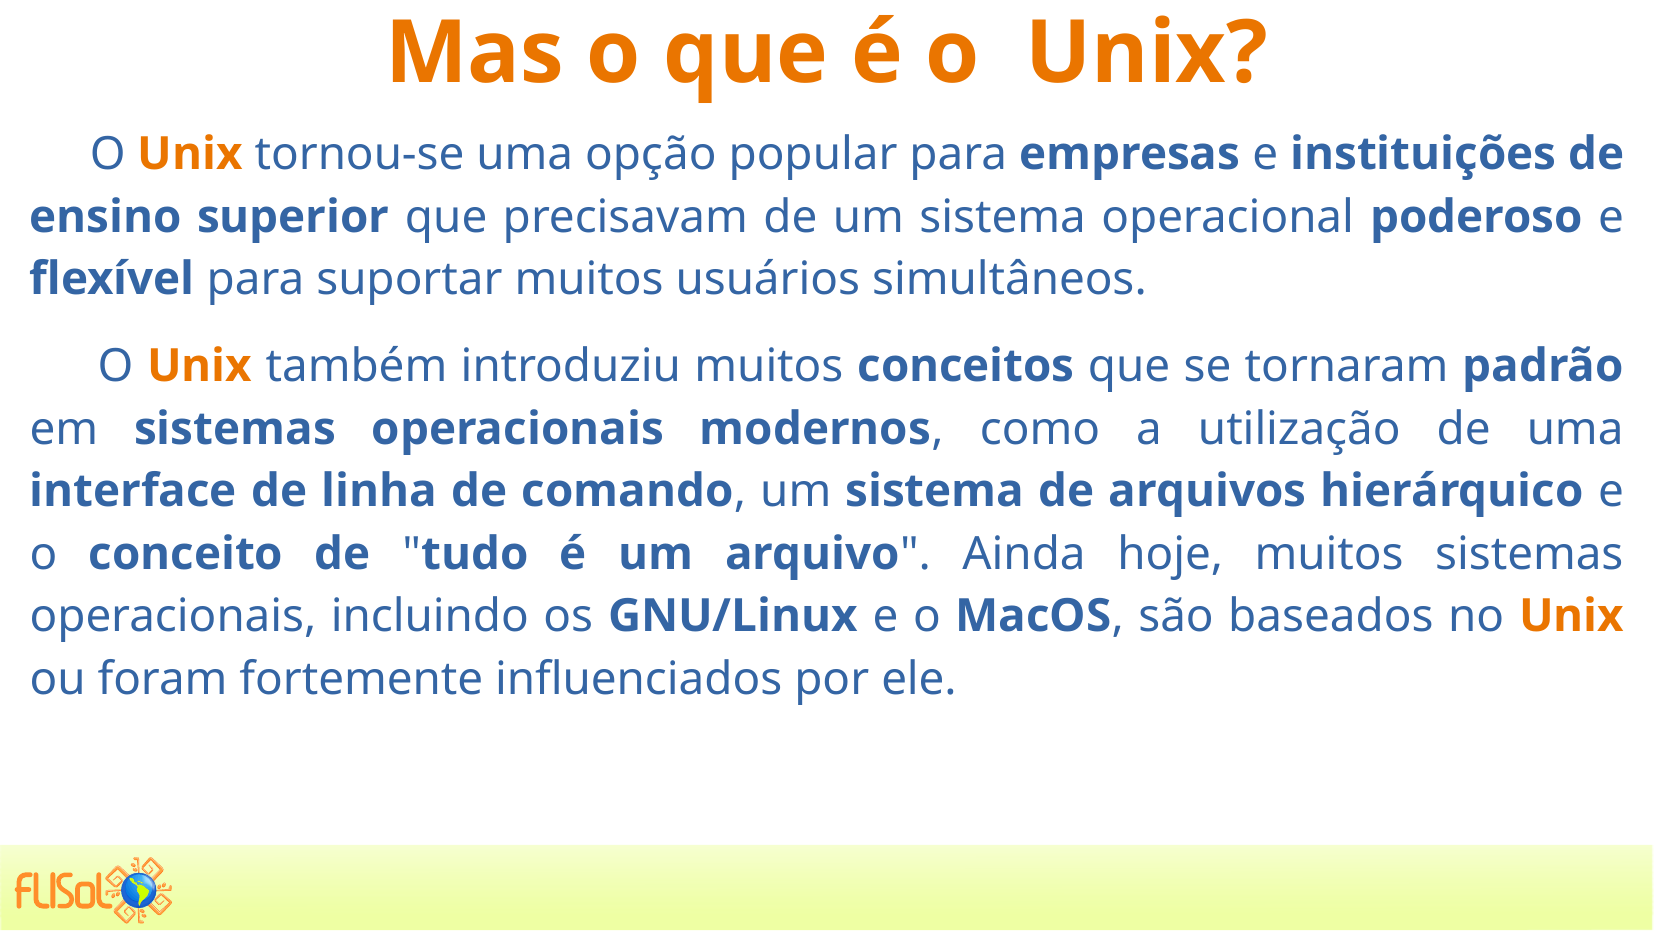

Mas o que é o Unix?
 O Unix tornou-se uma opção popular para empresas e instituições de ensino superior que precisavam de um sistema operacional poderoso e flexível para suportar muitos usuários simultâneos.
 O Unix também introduziu muitos conceitos que se tornaram padrão em sistemas operacionais modernos, como a utilização de uma interface de linha de comando, um sistema de arquivos hierárquico e o conceito de "tudo é um arquivo". Ainda hoje, muitos sistemas operacionais, incluindo os GNU/Linux e o MacOS, são baseados no Unix ou foram fortemente influenciados por ele.